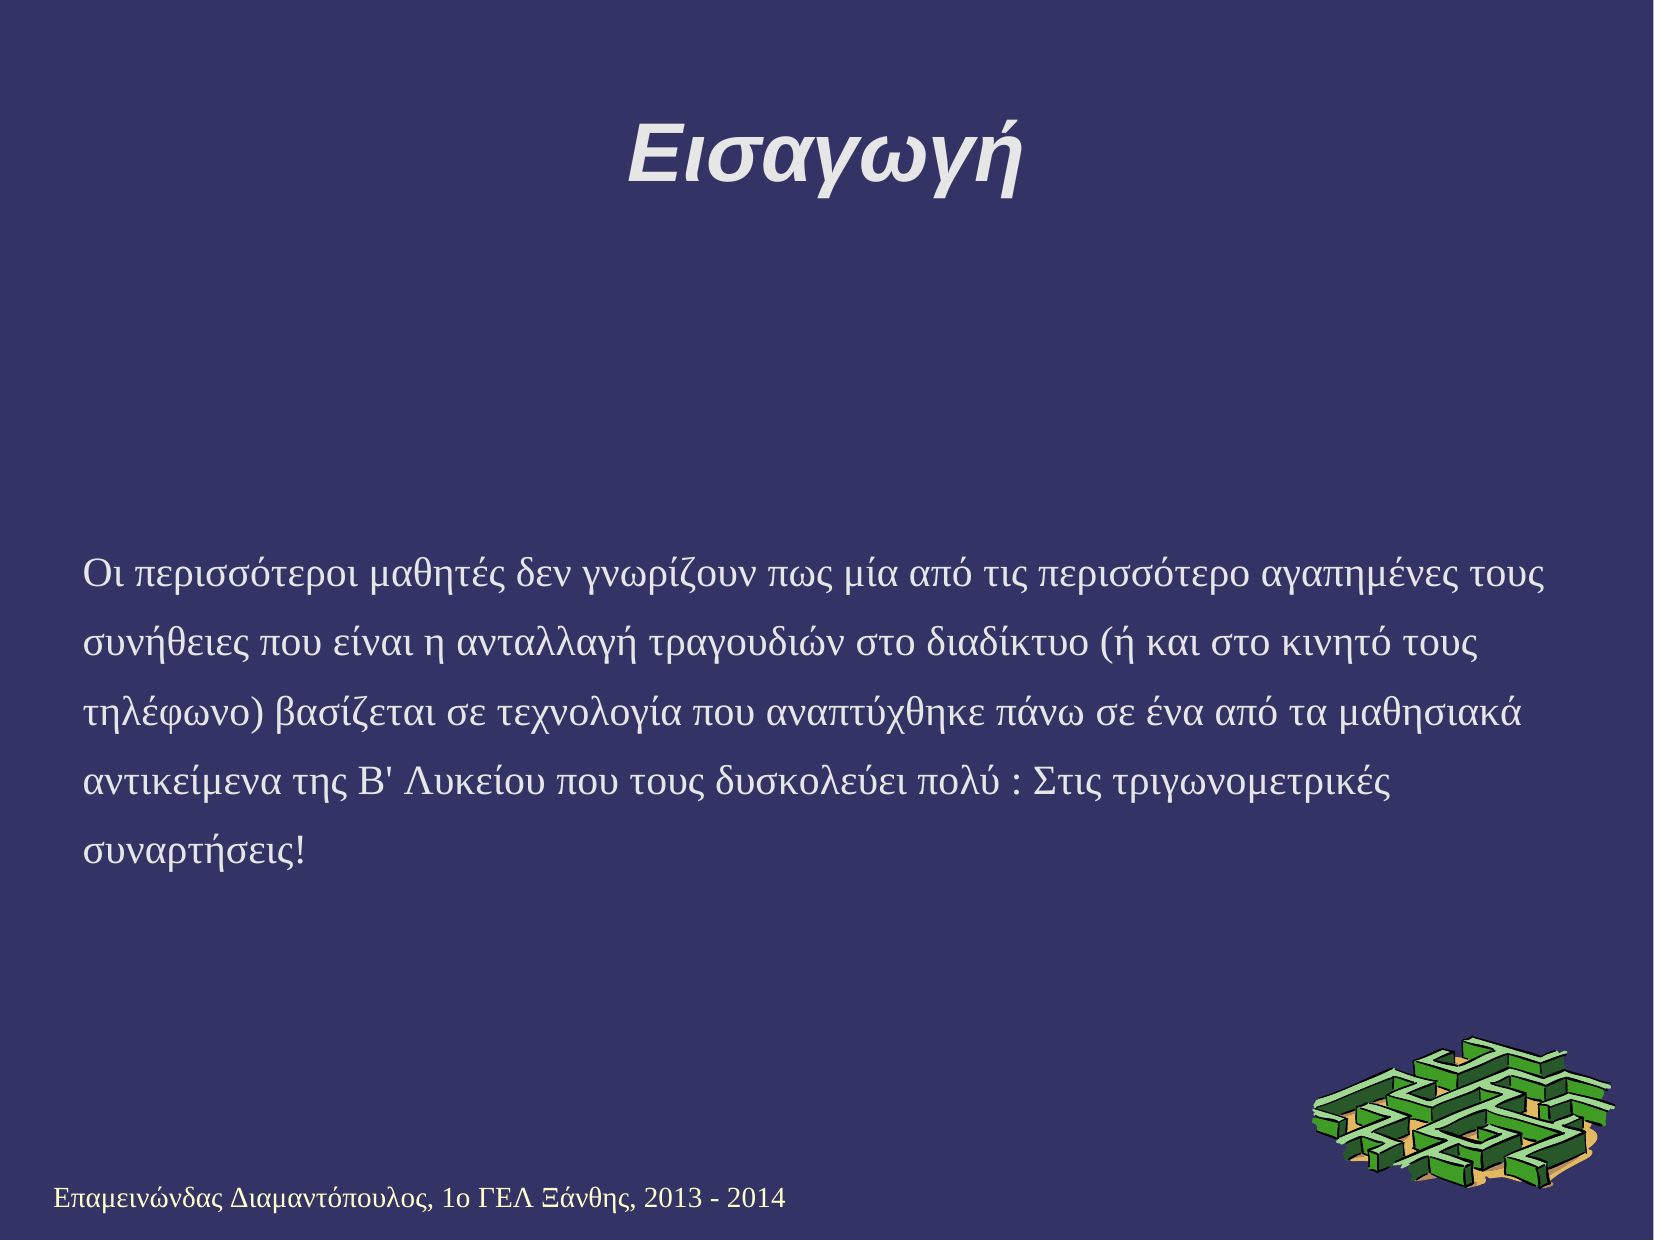

# Εισαγωγή
Οι περισσότεροι μαθητές δεν γνωρίζουν πως μία από τις περισσότερο αγαπημένες τους συνήθειες που είναι η ανταλλαγή τραγουδιών στο διαδίκτυο (ή και στο κινητό τους τηλέφωνο) βασίζεται σε τεχνολογία που αναπτύχθηκε πάνω σε ένα από τα μαθησιακά αντικείμενα της Β' Λυκείου που τους δυσκολεύει πολύ : Στις τριγωνομετρικές συναρτήσεις!